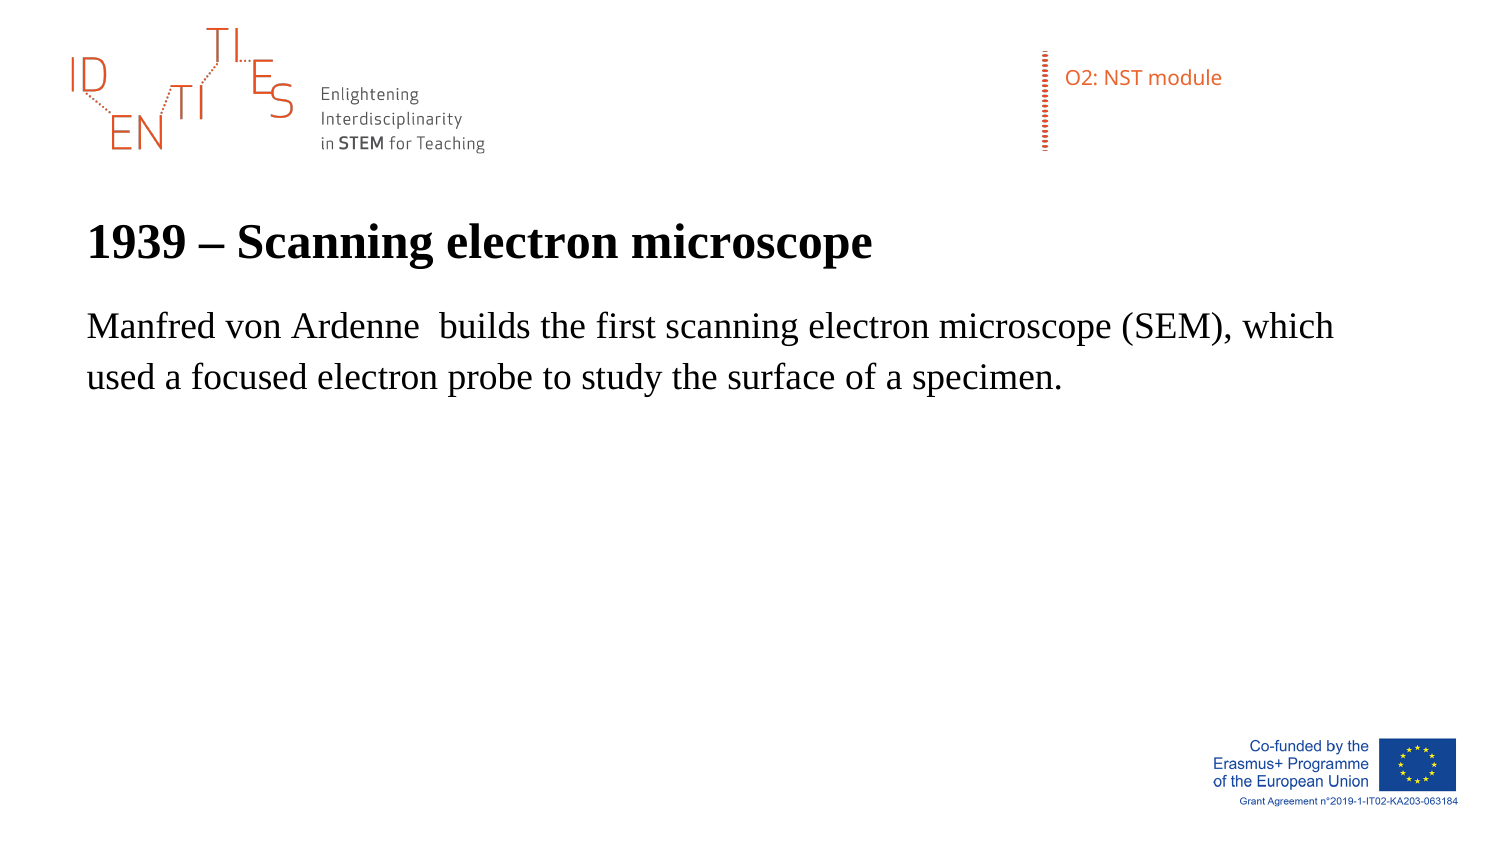

O2: NST module
1939 – Scanning electron microscope
Manfred von Ardenne builds the first scanning electron microscope (SEM), which used a focused electron probe to study the surface of a specimen.